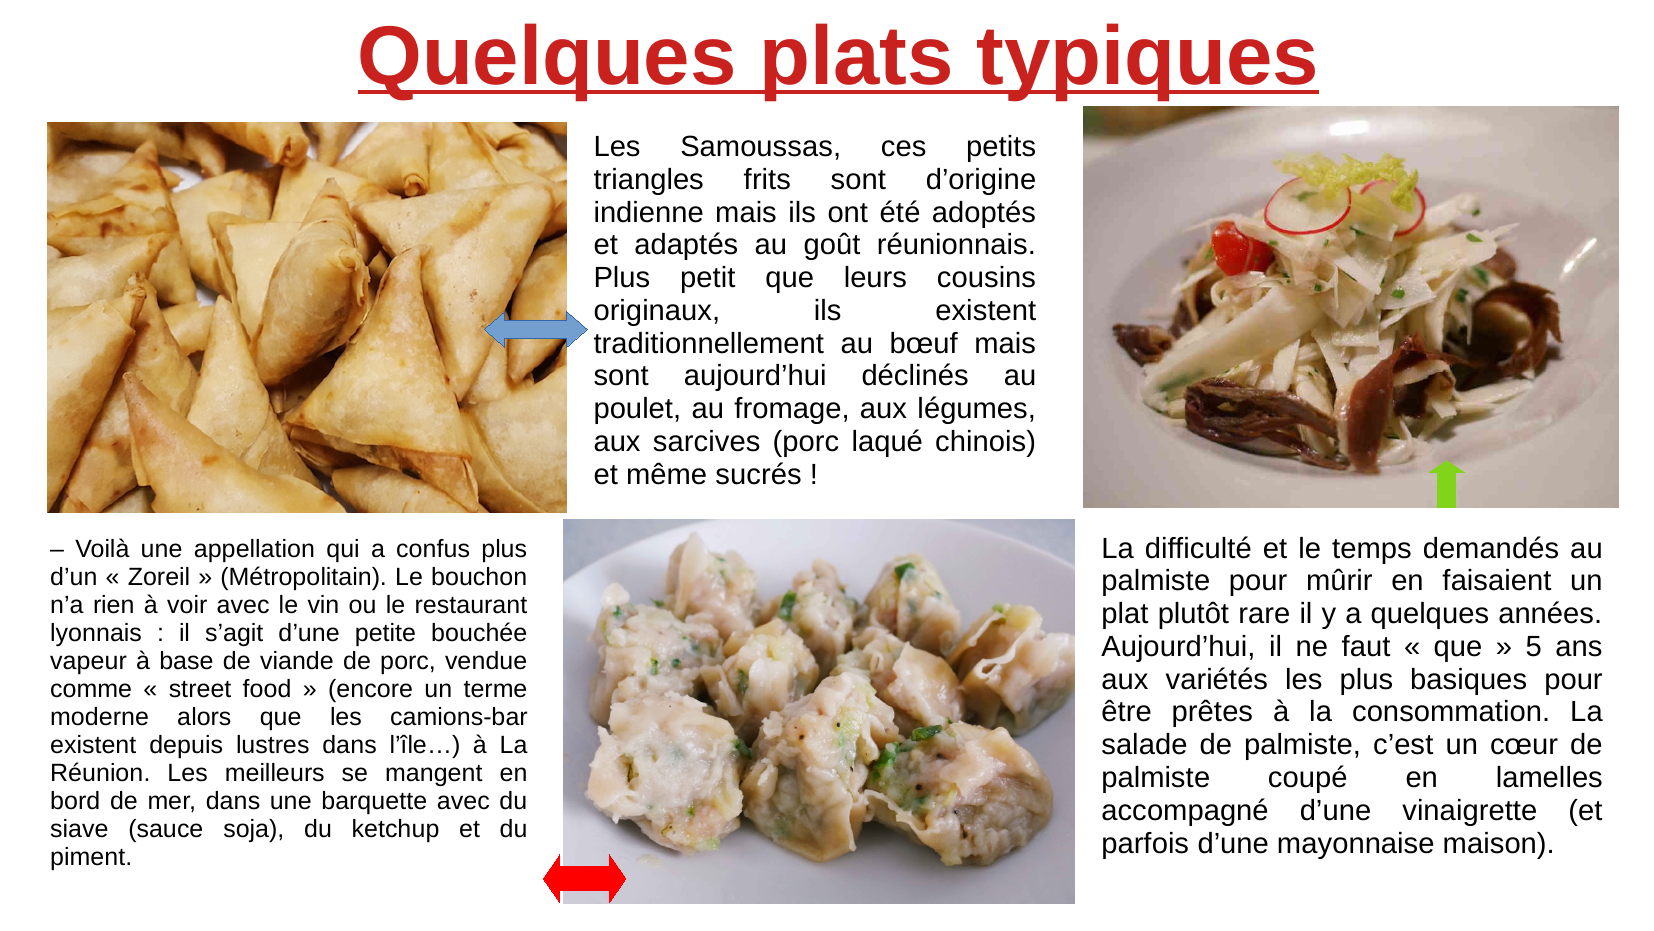

# Quelques plats typiques
Les Samoussas, ces petits triangles frits sont d’origine indienne mais ils ont été adoptés et adaptés au goût réunionnais. Plus petit que leurs cousins originaux, ils existent traditionnellement au bœuf mais sont aujourd’hui déclinés au poulet, au fromage, aux légumes, aux sarcives (porc laqué chinois) et même sucrés !
La difficulté et le temps demandés au palmiste pour mûrir en faisaient un plat plutôt rare il y a quelques années. Aujourd’hui, il ne faut « que » 5 ans aux variétés les plus basiques pour être prêtes à la consommation. La salade de palmiste, c’est un cœur de palmiste coupé en lamelles accompagné d’une vinaigrette (et parfois d’une mayonnaise maison).
– Voilà une appellation qui a confus plus d’un « Zoreil » (Métropolitain). Le bouchon n’a rien à voir avec le vin ou le restaurant lyonnais : il s’agit d’une petite bouchée vapeur à base de viande de porc, vendue comme « street food » (encore un terme moderne alors que les camions-bar existent depuis lustres dans l’île…) à La Réunion. Les meilleurs se mangent en bord de mer, dans une barquette avec du siave (sauce soja), du ketchup et du piment.